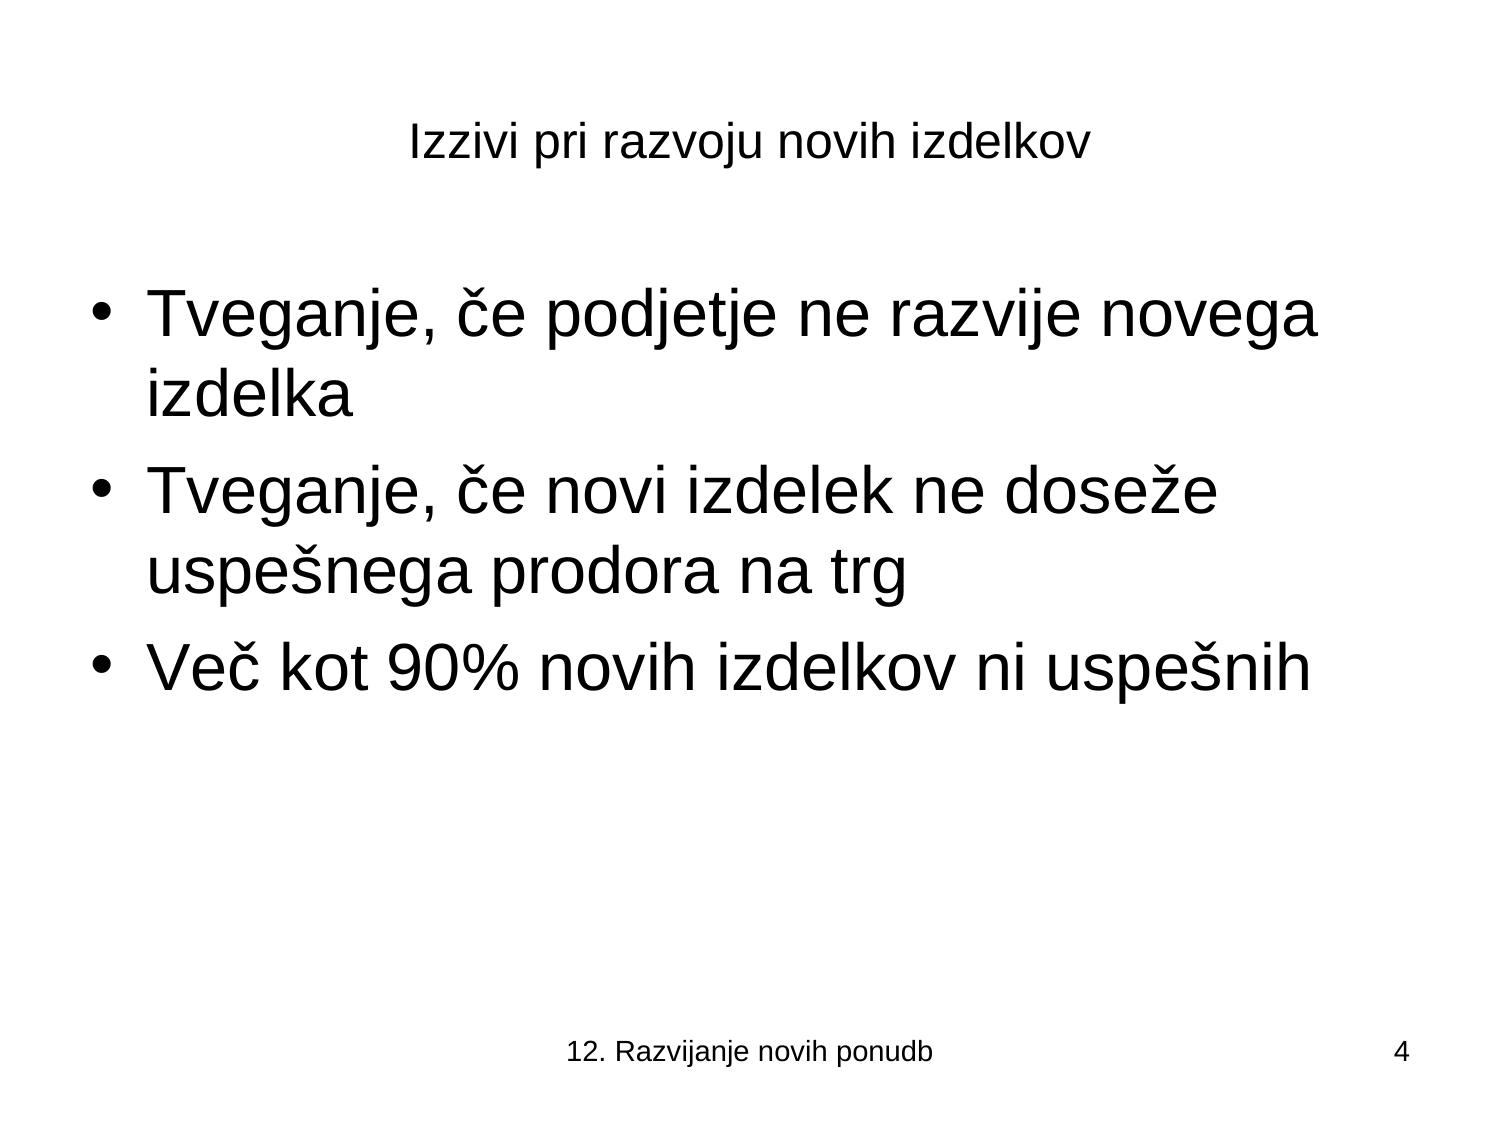

# Izzivi pri razvoju novih izdelkov
Tveganje, če podjetje ne razvije novega izdelka
Tveganje, če novi izdelek ne doseže uspešnega prodora na trg
Več kot 90% novih izdelkov ni uspešnih
12. Razvijanje novih ponudb